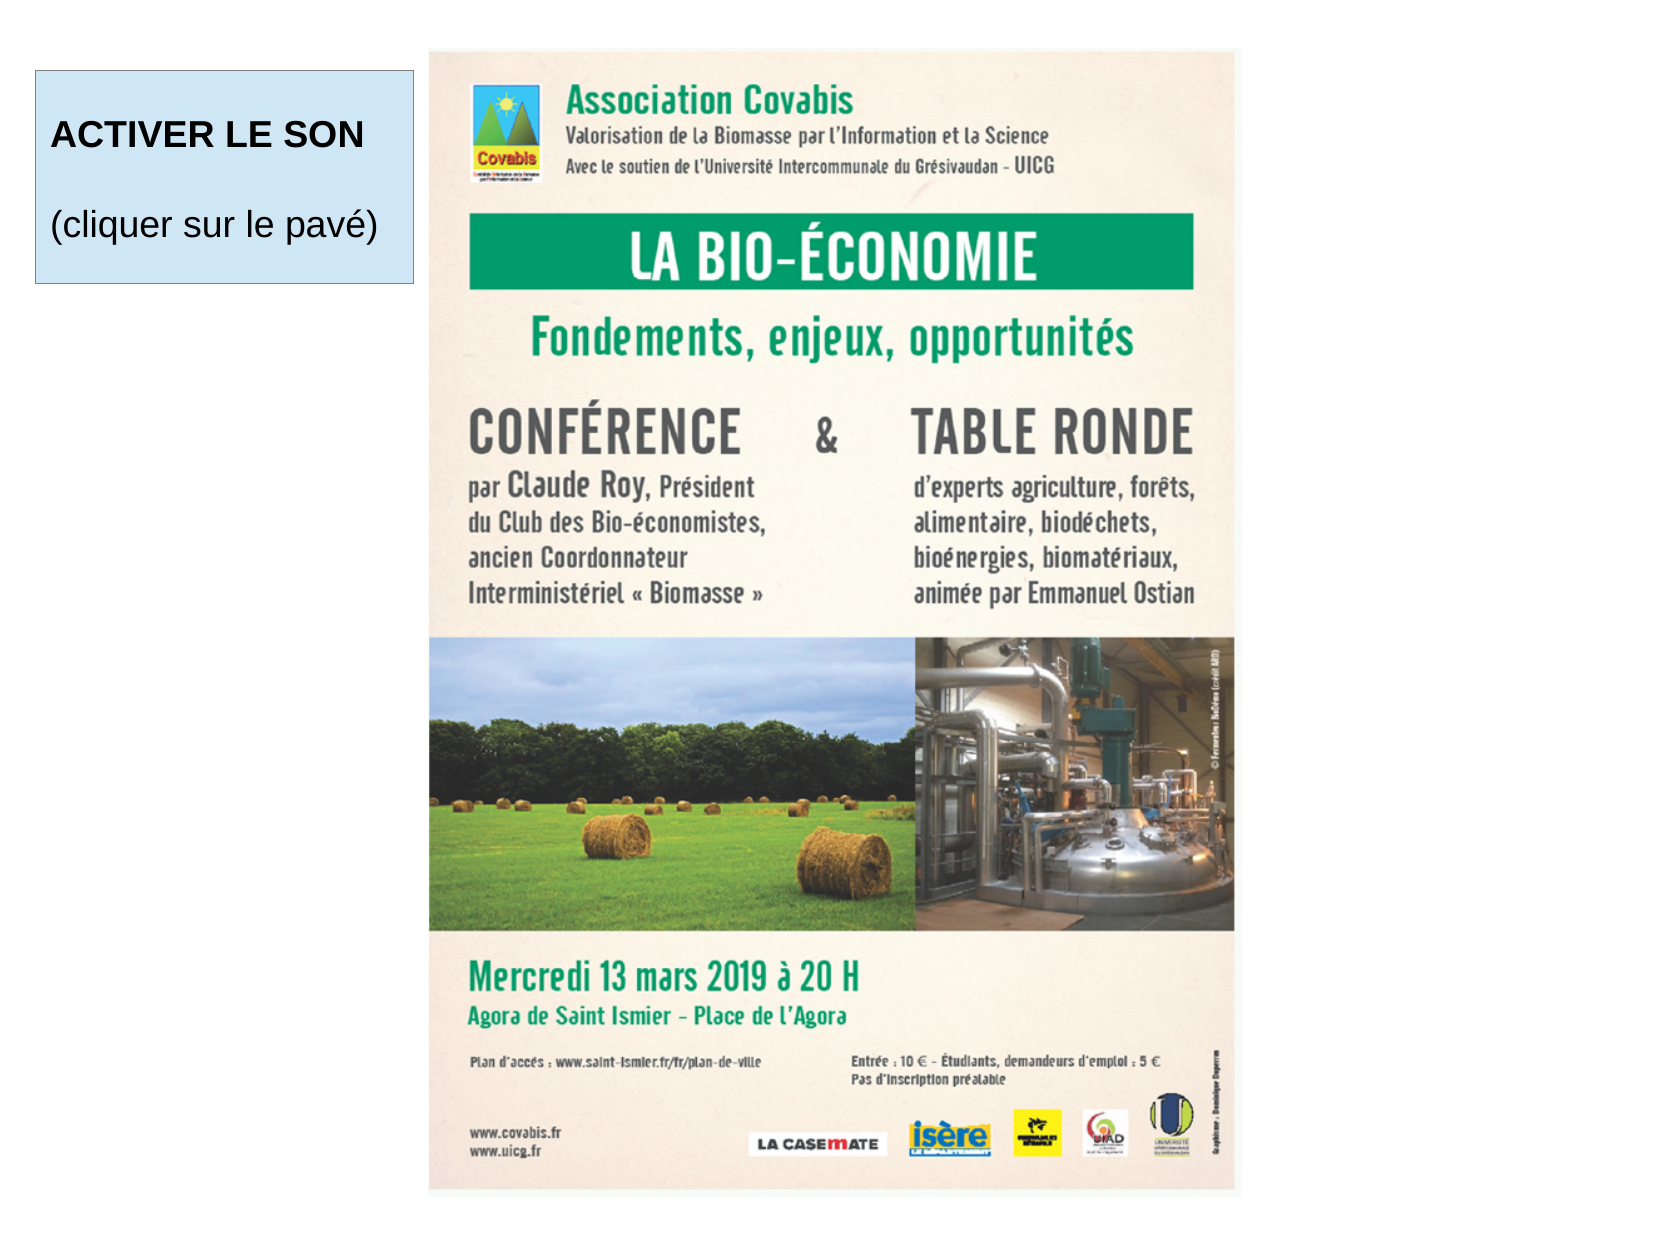

ACTIVER LE SON
(cliquer sur le pavé)